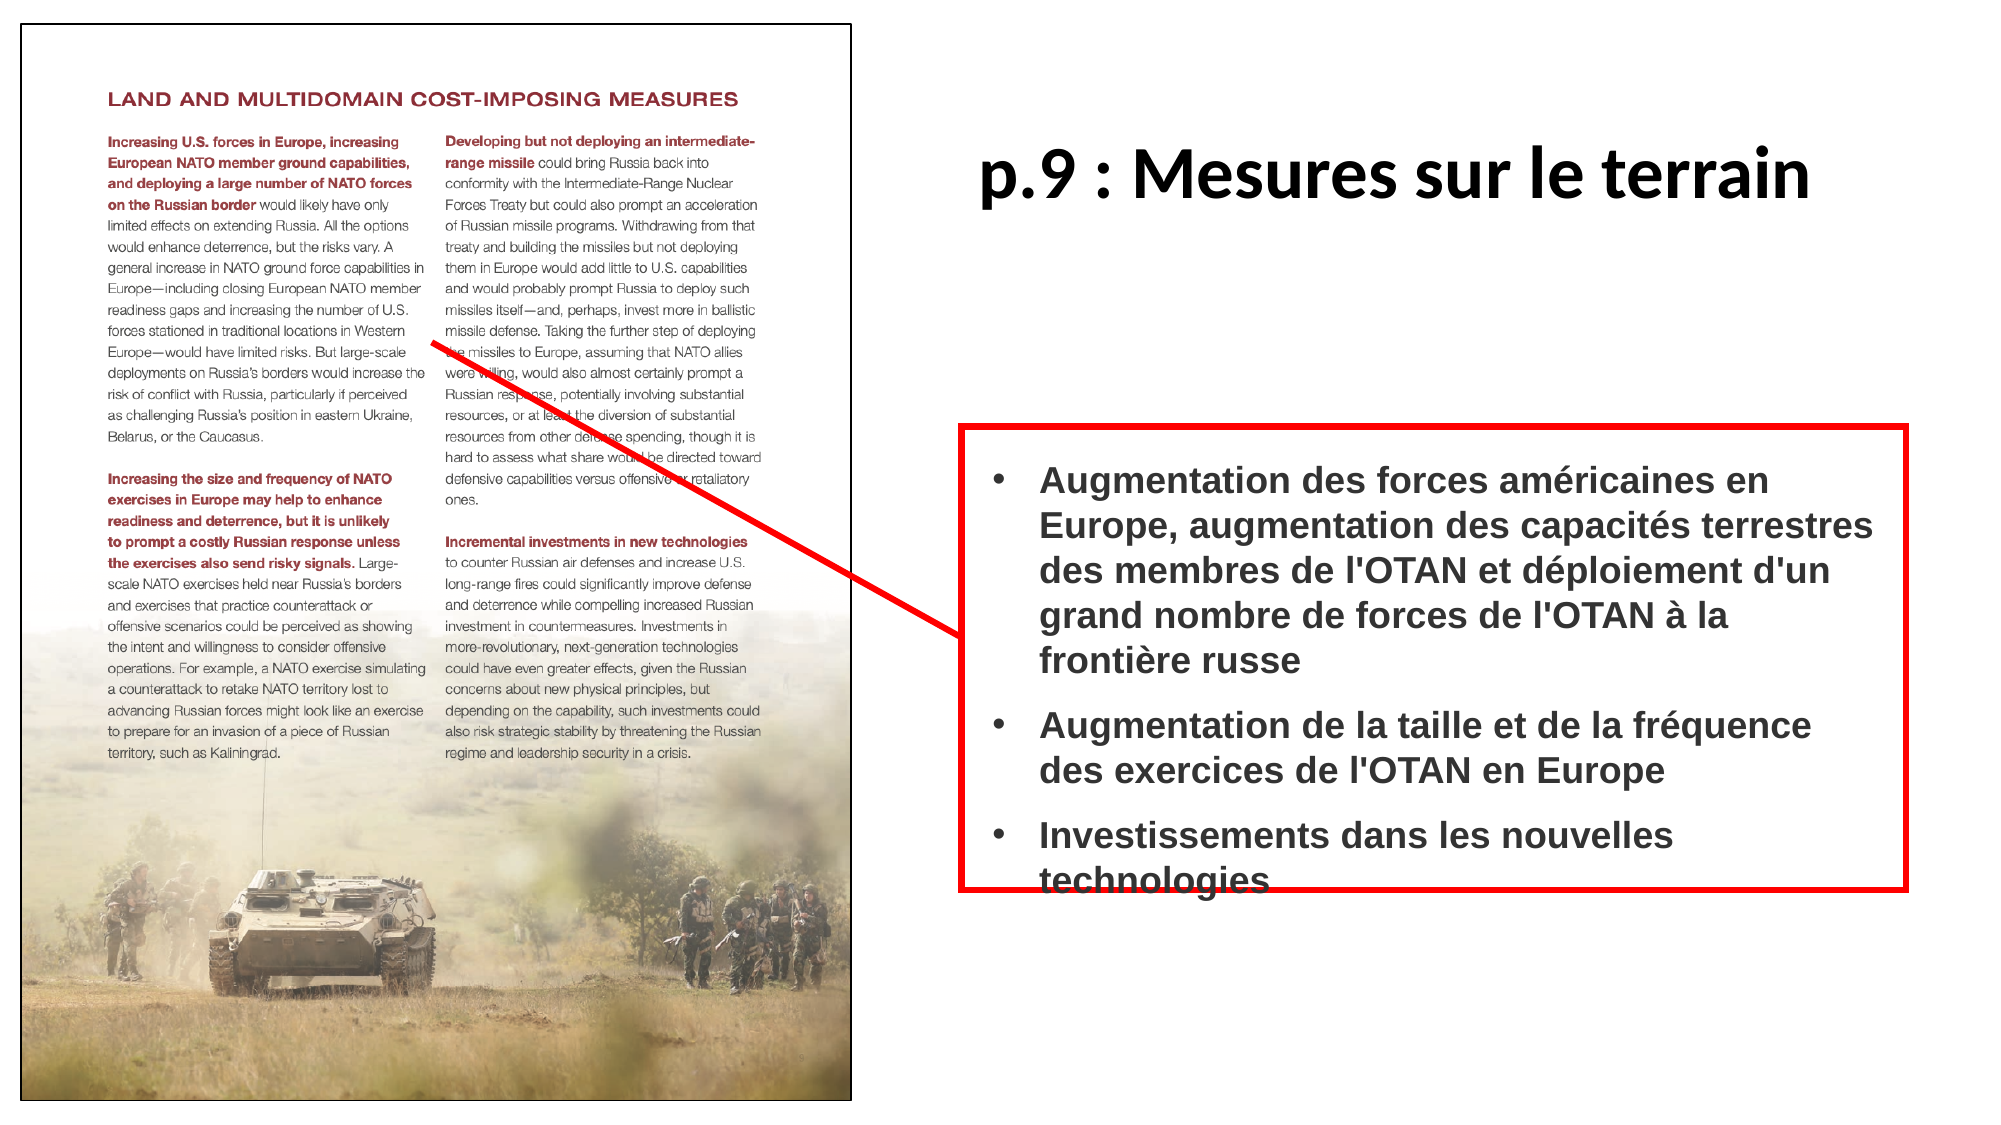

# p.9 : Mesures sur le terrain
Augmentation des forces américaines en Europe, augmentation des capacités terrestres des membres de l'OTAN et déploiement d'un grand nombre de forces de l'OTAN à la frontière russe
Augmentation de la taille et de la fréquence des exercices de l'OTAN en Europe
Investissements dans les nouvelles technologies